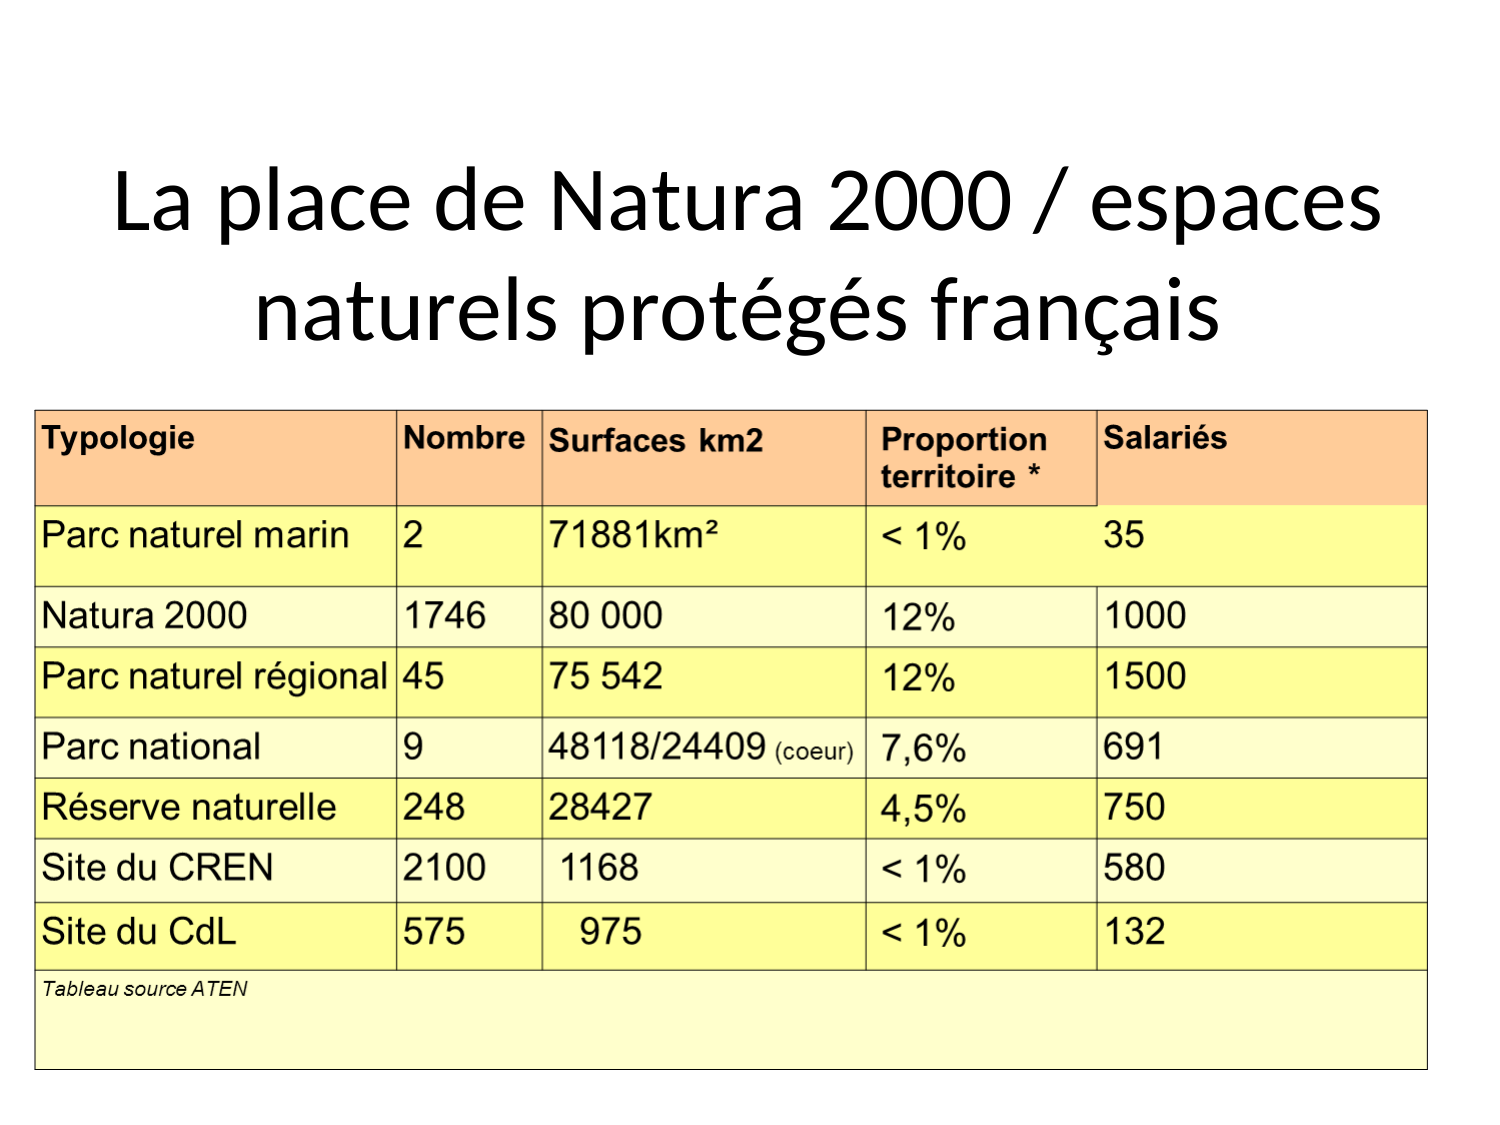

# La place de Natura 2000 / espaces naturels protégés français